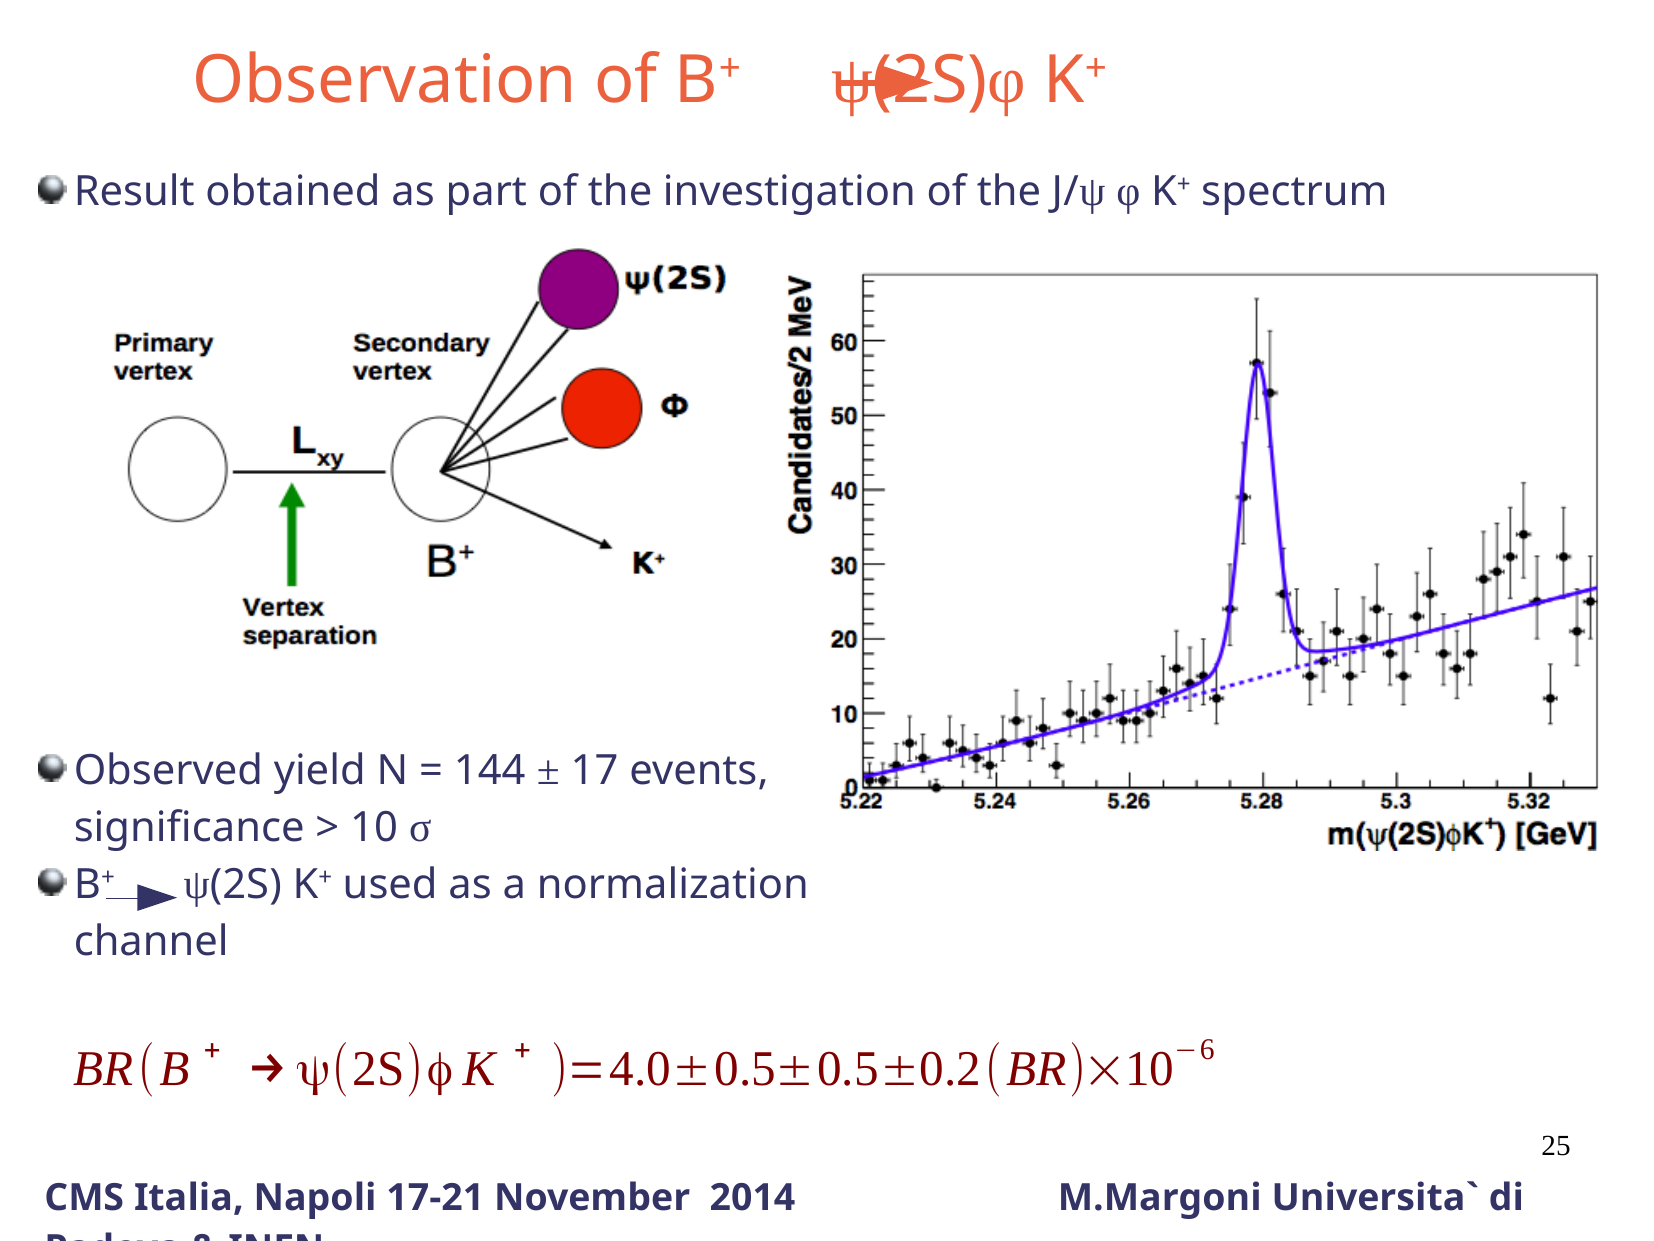

Observation of B+ ψ(2S)φ K+
Result obtained as part of the investigation of the J/ψ φ K+ spectrum
Observed yield N = 144 ± 17 events, significance > 10 σ
B+ ψ(2S) K+ used as a normalization channel
25
CMS Italia, Napoli 17-21 November 2014 M.Margoni Universita` di Padova & INFN